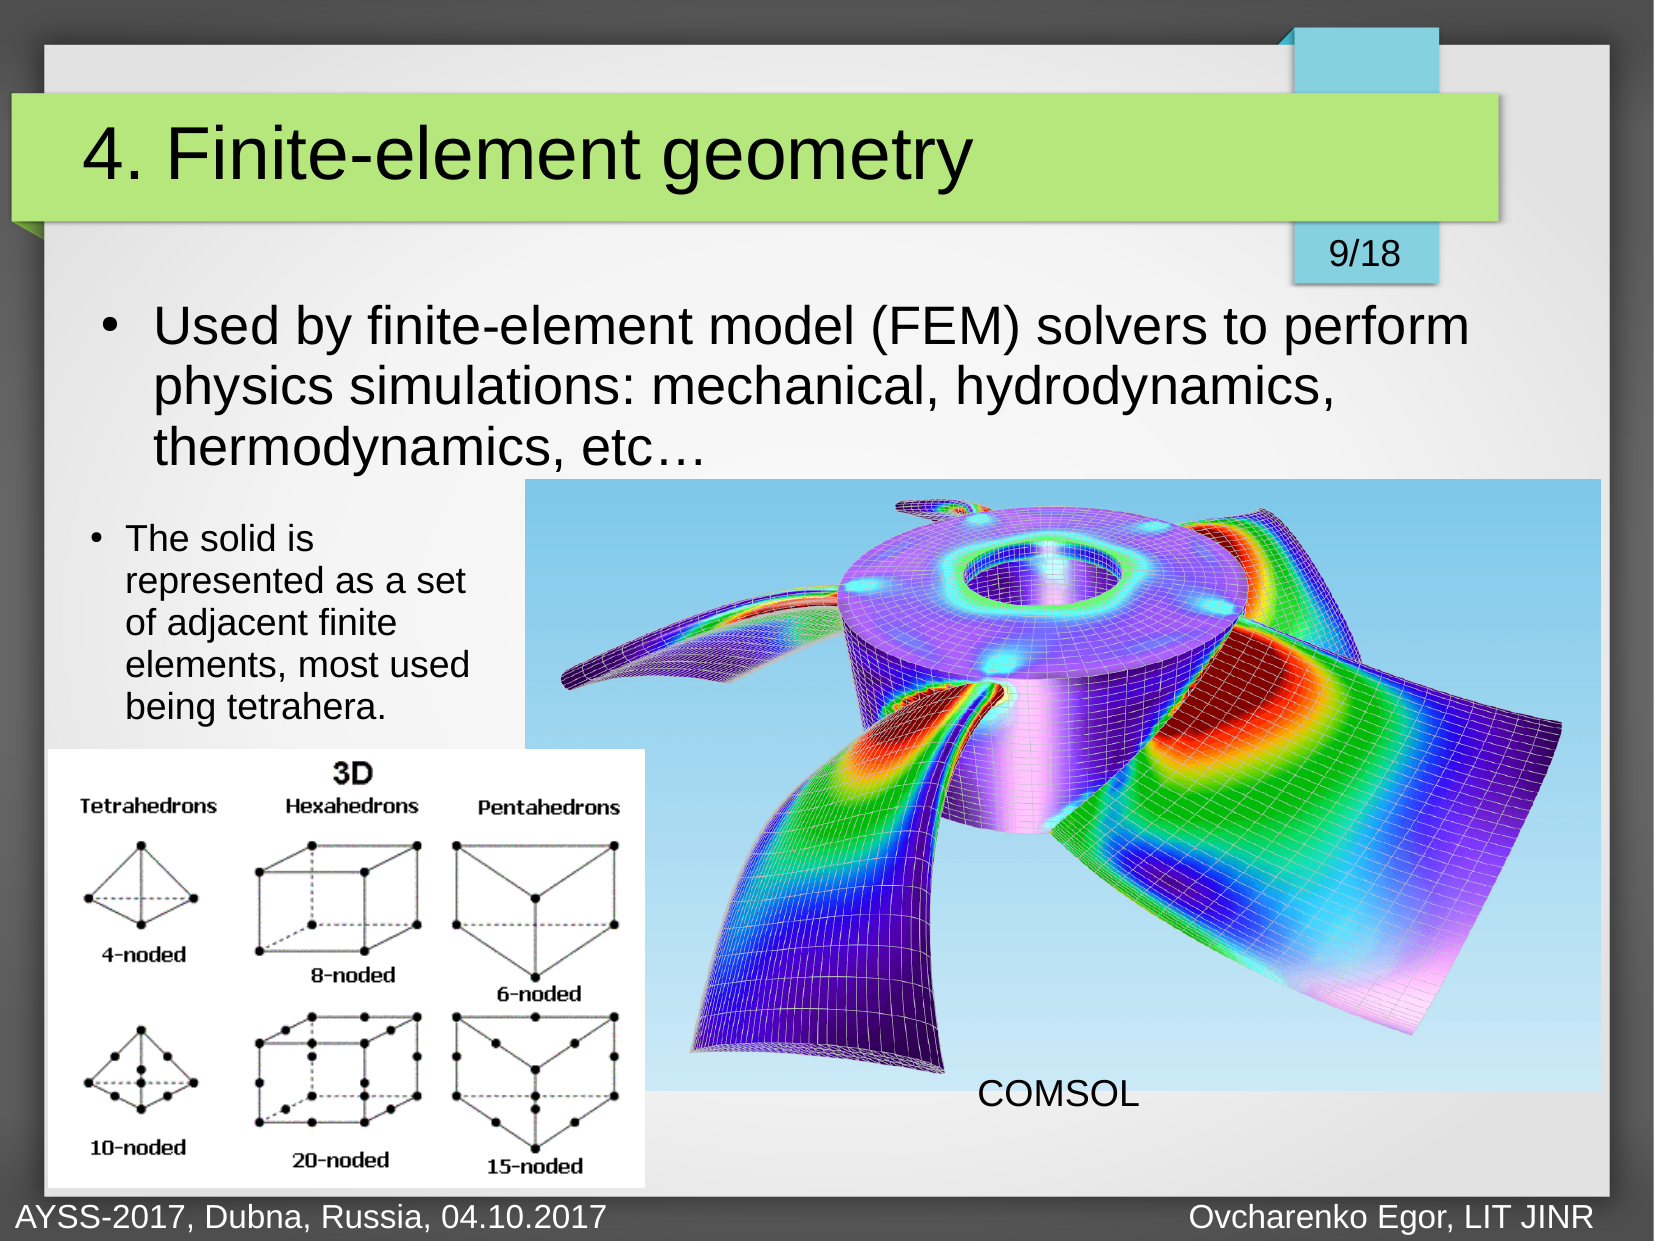

# 4. Finite-element geometry
9/18
Used by finite-element model (FEM) solvers to perform physics simulations: mechanical, hydrodynamics, thermodynamics, etc…
The solid is represented as a set of adjacent finite elements, most used being tetrahera.
COMSOL
AYSS-2017, Dubna, Russia, 04.10.2017 Ovcharenko Egor, LIT JINR